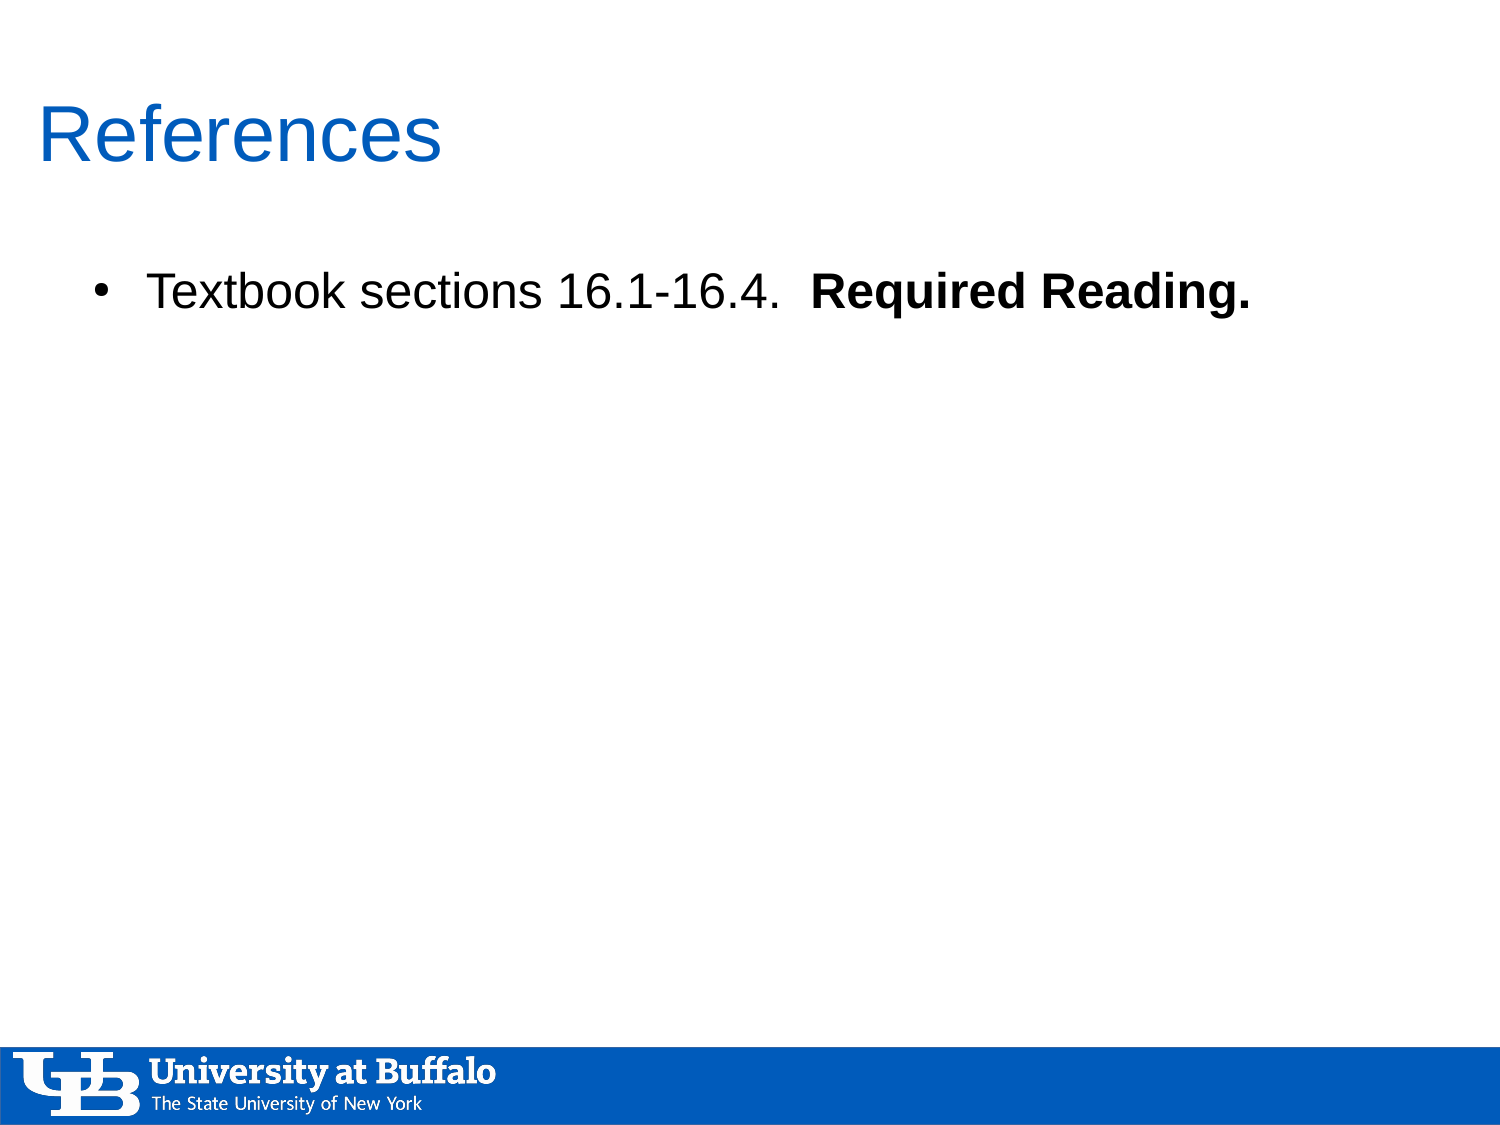

# References
Textbook sections 16.1-16.4. Required Reading.